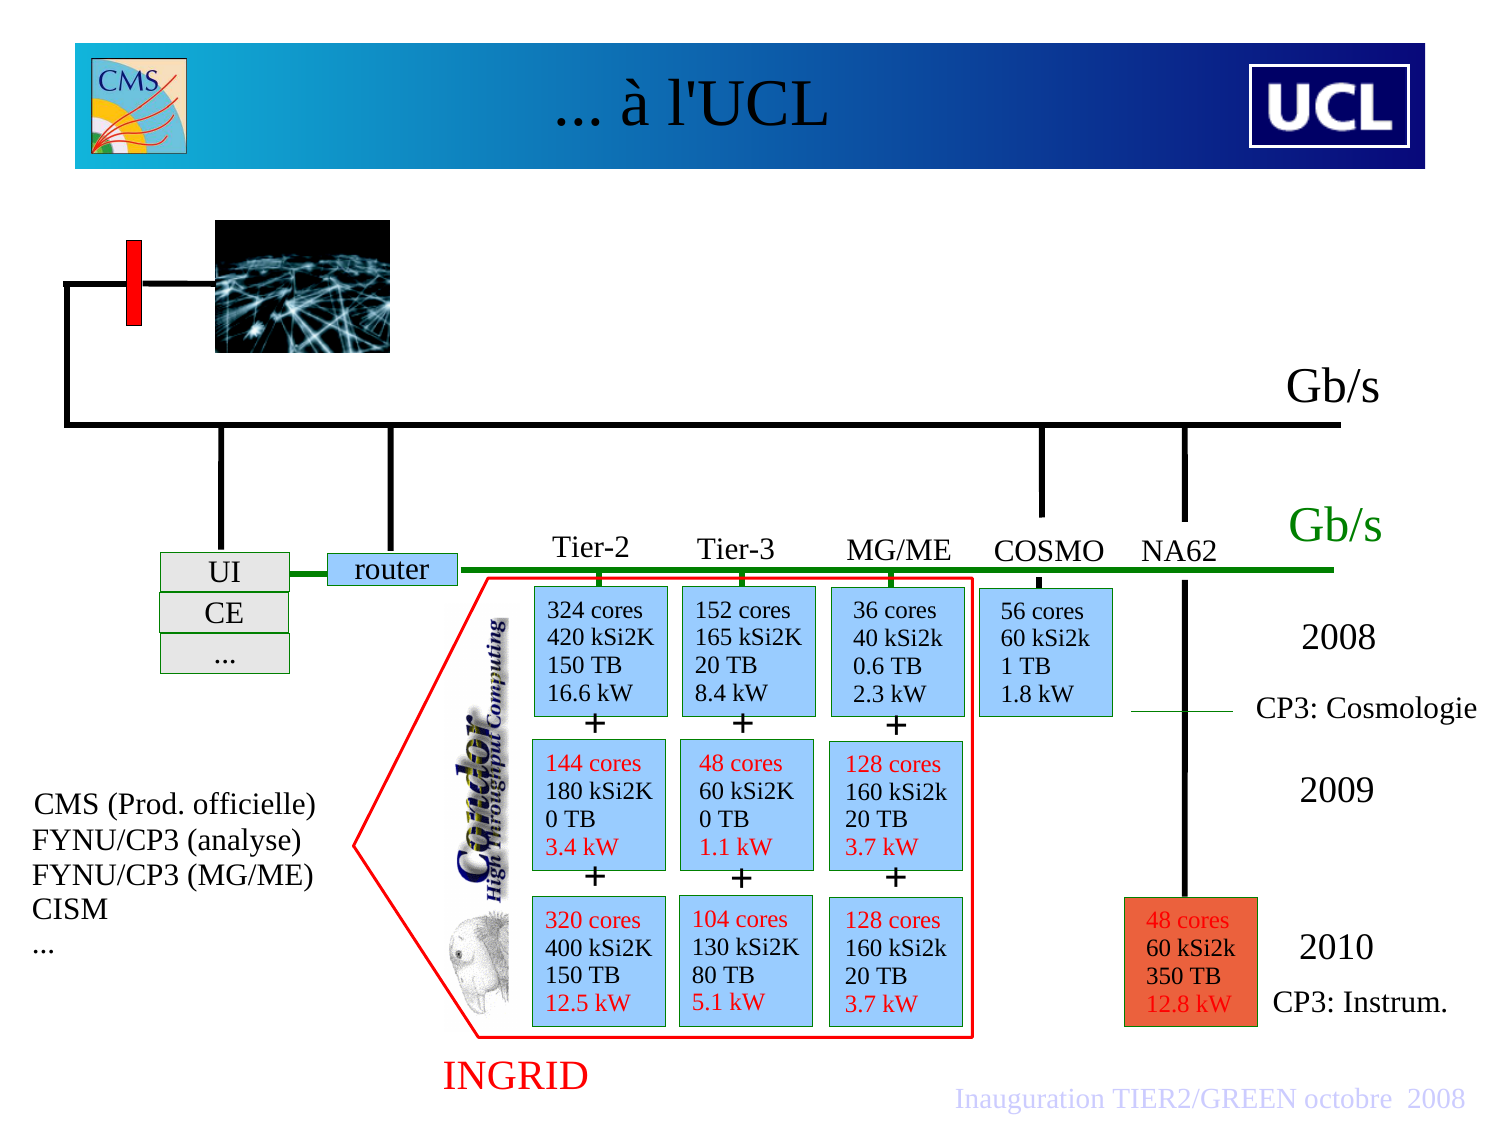

... à l'UCL
Gb/s
Gb/s
Tier-2
Tier-3
MG/ME
NA62
COSMO
UI
router
324 cores
420 kSi2K
150 TB
16.6 kW
152 cores
165 kSi2K
20 TB
8.4 kW
36 cores
40 kSi2k
0.6 TB
2.3 kW
56 cores
60 kSi2k
1 TB
1.8 kW
CE
2008
...
CP3: Cosmologie
+
+
+
144 cores
180 kSi2K
0 TB
3.4 kW
48 cores
60 kSi2K
0 TB
1.1 kW
128 cores
160 kSi2k
20 TB
3.7 kW
2009
 CMS (Prod. officielle)
 FYNU/CP3 (analyse)
 FYNU/CP3 (MG/ME)
 CISM
 ...
+
+
+
104 cores
130 kSi2K
80 TB
5.1 kW
320 cores
400 kSi2K
150 TB
12.5 kW
128 cores
160 kSi2k
20 TB
3.7 kW
48 cores
60 kSi2k
350 TB
12.8 kW
2010
CP3: Instrum.
INGRID
Inauguration TIER2/GREEN octobre 2008